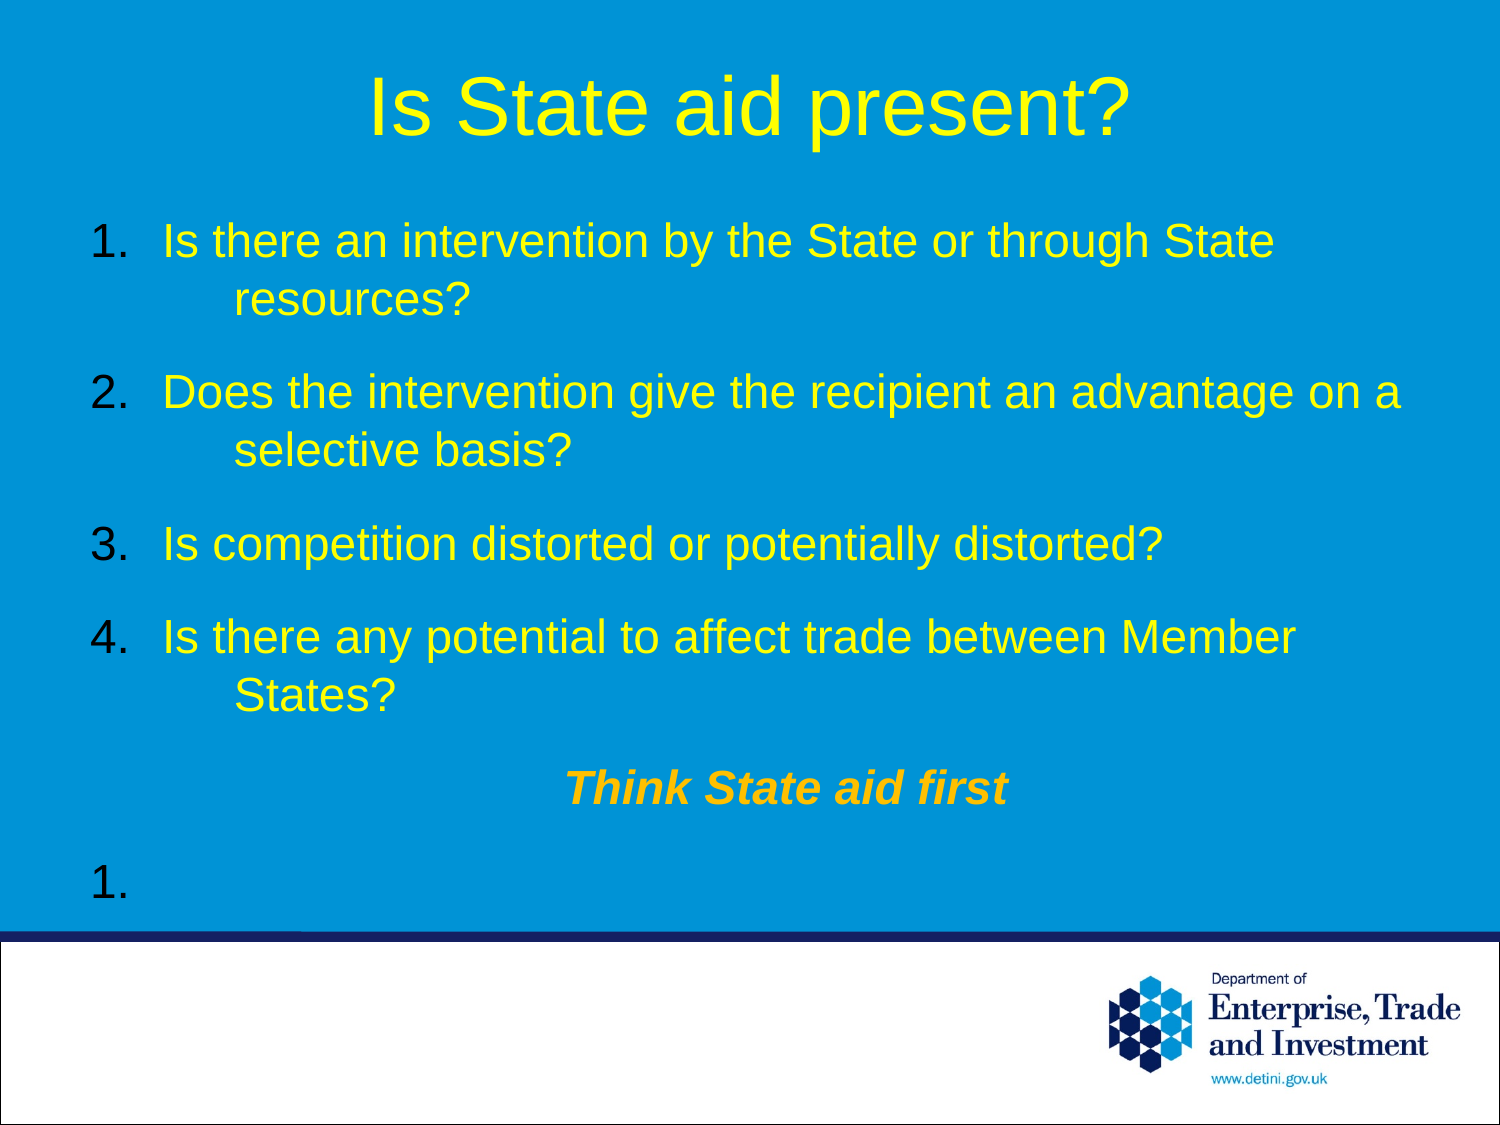

# Is State aid present?
Is there an intervention by the State or through State resources?
Does the intervention give the recipient an advantage on a selective basis?
Is competition distorted or potentially distorted?
Is there any potential to affect trade between Member States?
Think State aid first